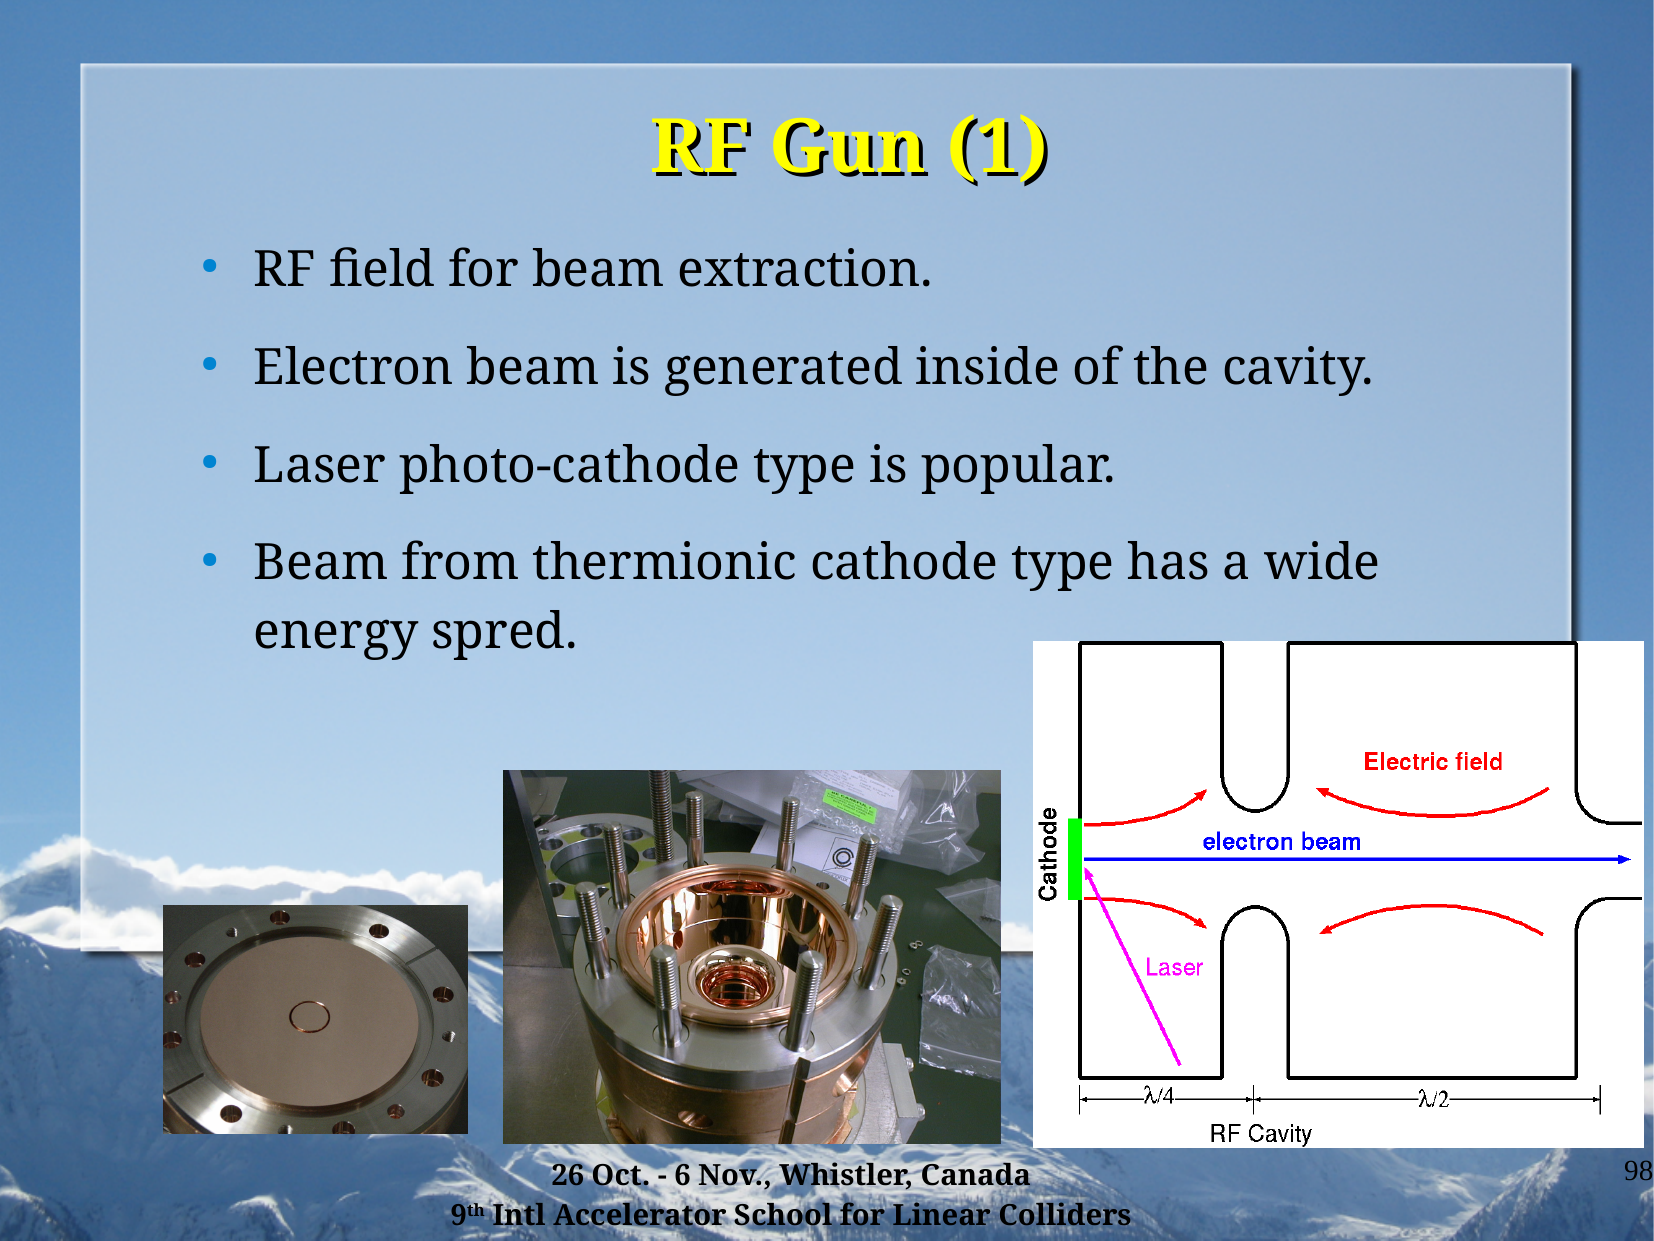

# RF Gun (1)
RF field for beam extraction.
Electron beam is generated inside of the cavity.
Laser photo-cathode type is popular.
Beam from thermionic cathode type has a wide energy spred.
98